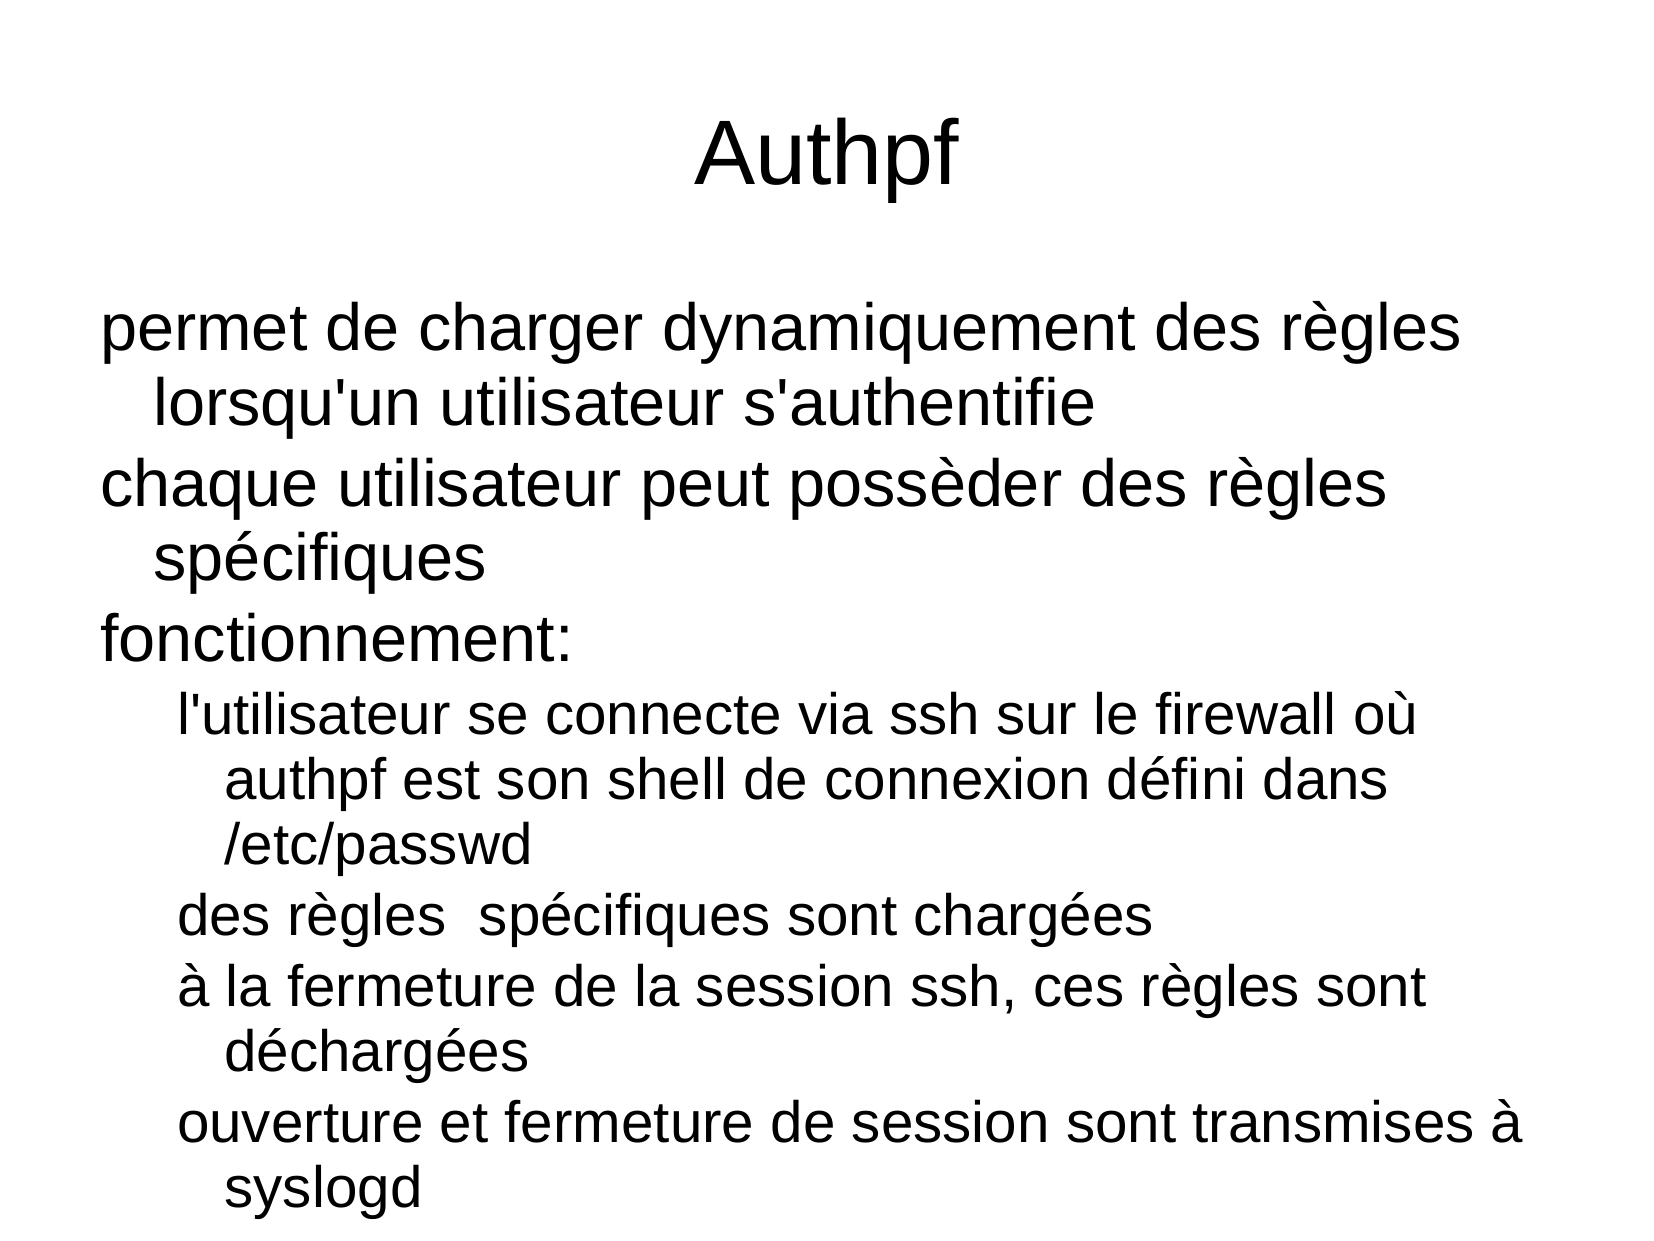

# Authpf
permet de charger dynamiquement des règles lorsqu'un utilisateur s'authentifie
chaque utilisateur peut possèder des règles spécifiques
fonctionnement:
l'utilisateur se connecte via ssh sur le firewall où authpf est son shell de connexion défini dans /etc/passwd
des règles spécifiques sont chargées
à la fermeture de la session ssh, ces règles sont déchargées
ouverture et fermeture de session sont transmises à syslogd